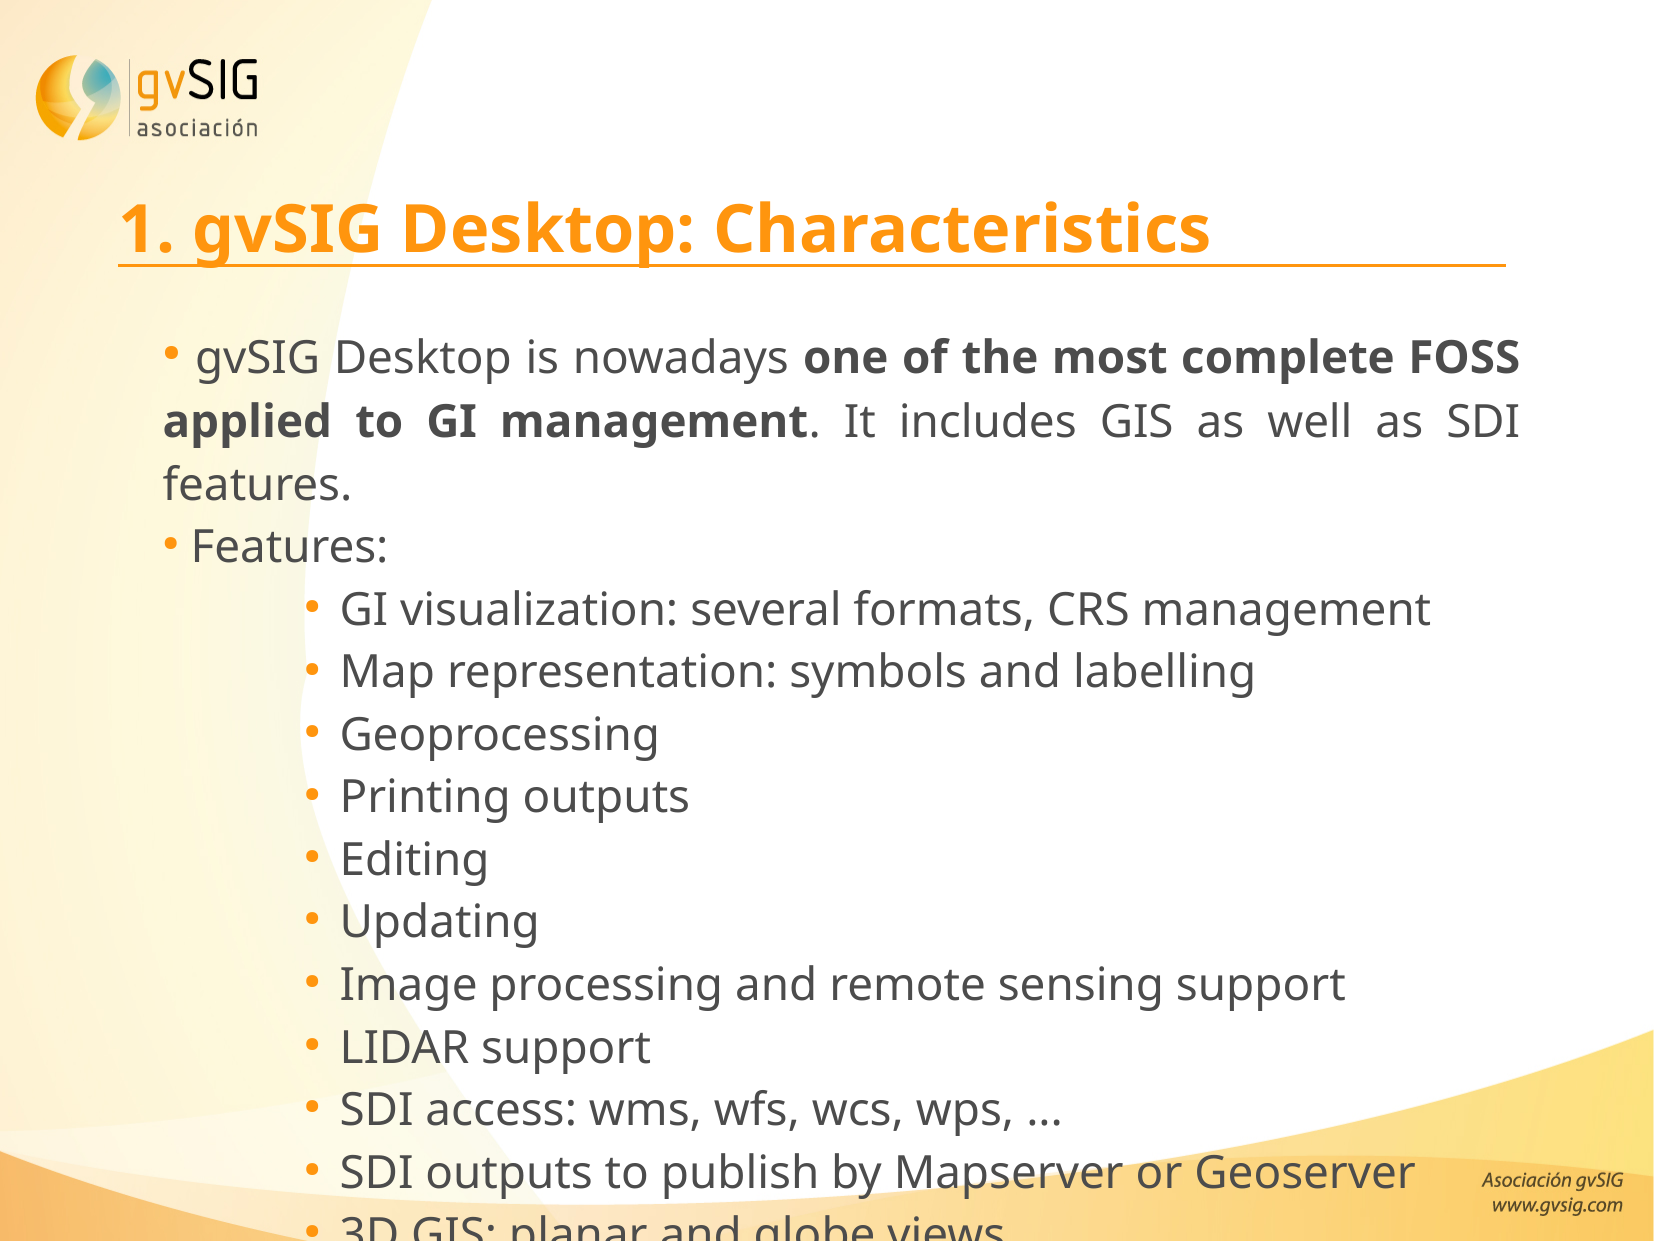

# 1. gvSIG Desktop: Characteristics
 gvSIG Desktop is nowadays one of the most complete FOSS applied to GI management. It includes GIS as well as SDI features.
 Features:
GI visualization: several formats, CRS management
Map representation: symbols and labelling
Geoprocessing
Printing outputs
Editing
Updating
Image processing and remote sensing support
LIDAR support
SDI access: wms, wfs, wcs, wps, ...
SDI outputs to publish by Mapserver or Geoserver
3D GIS: planar and globe views